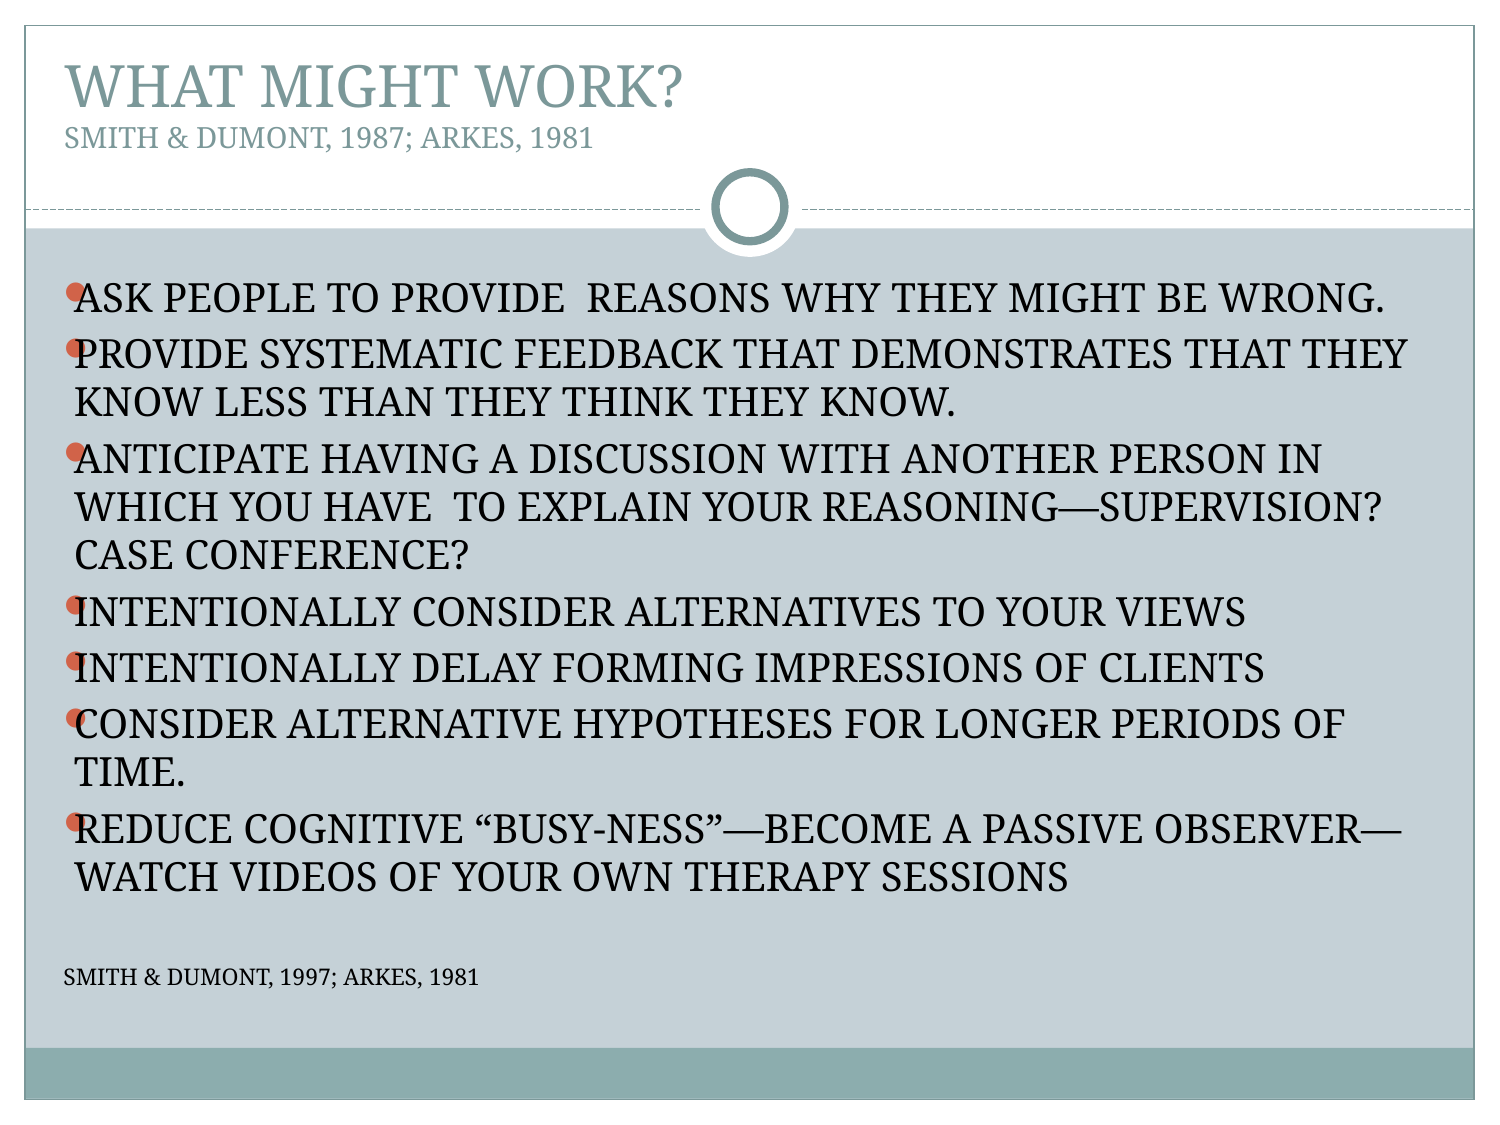

# WHAT MIGHT WORK? SMITH & DUMONT, 1987; ARKES, 1981
ASK PEOPLE TO PROVIDE REASONS WHY THEY MIGHT BE WRONG.
PROVIDE SYSTEMATIC FEEDBACK THAT DEMONSTRATES THAT THEY KNOW LESS THAN THEY THINK THEY KNOW.
ANTICIPATE HAVING A DISCUSSION WITH ANOTHER PERSON IN WHICH YOU HAVE TO EXPLAIN YOUR REASONING—SUPERVISION? CASE CONFERENCE?
INTENTIONALLY CONSIDER ALTERNATIVES TO YOUR VIEWS
INTENTIONALLY DELAY FORMING IMPRESSIONS OF CLIENTS
CONSIDER ALTERNATIVE HYPOTHESES FOR LONGER PERIODS OF TIME.
REDUCE COGNITIVE “BUSY-NESS”—BECOME A PASSIVE OBSERVER—WATCH VIDEOS OF YOUR OWN THERAPY SESSIONS
SMITH & DUMONT, 1997; ARKES, 1981